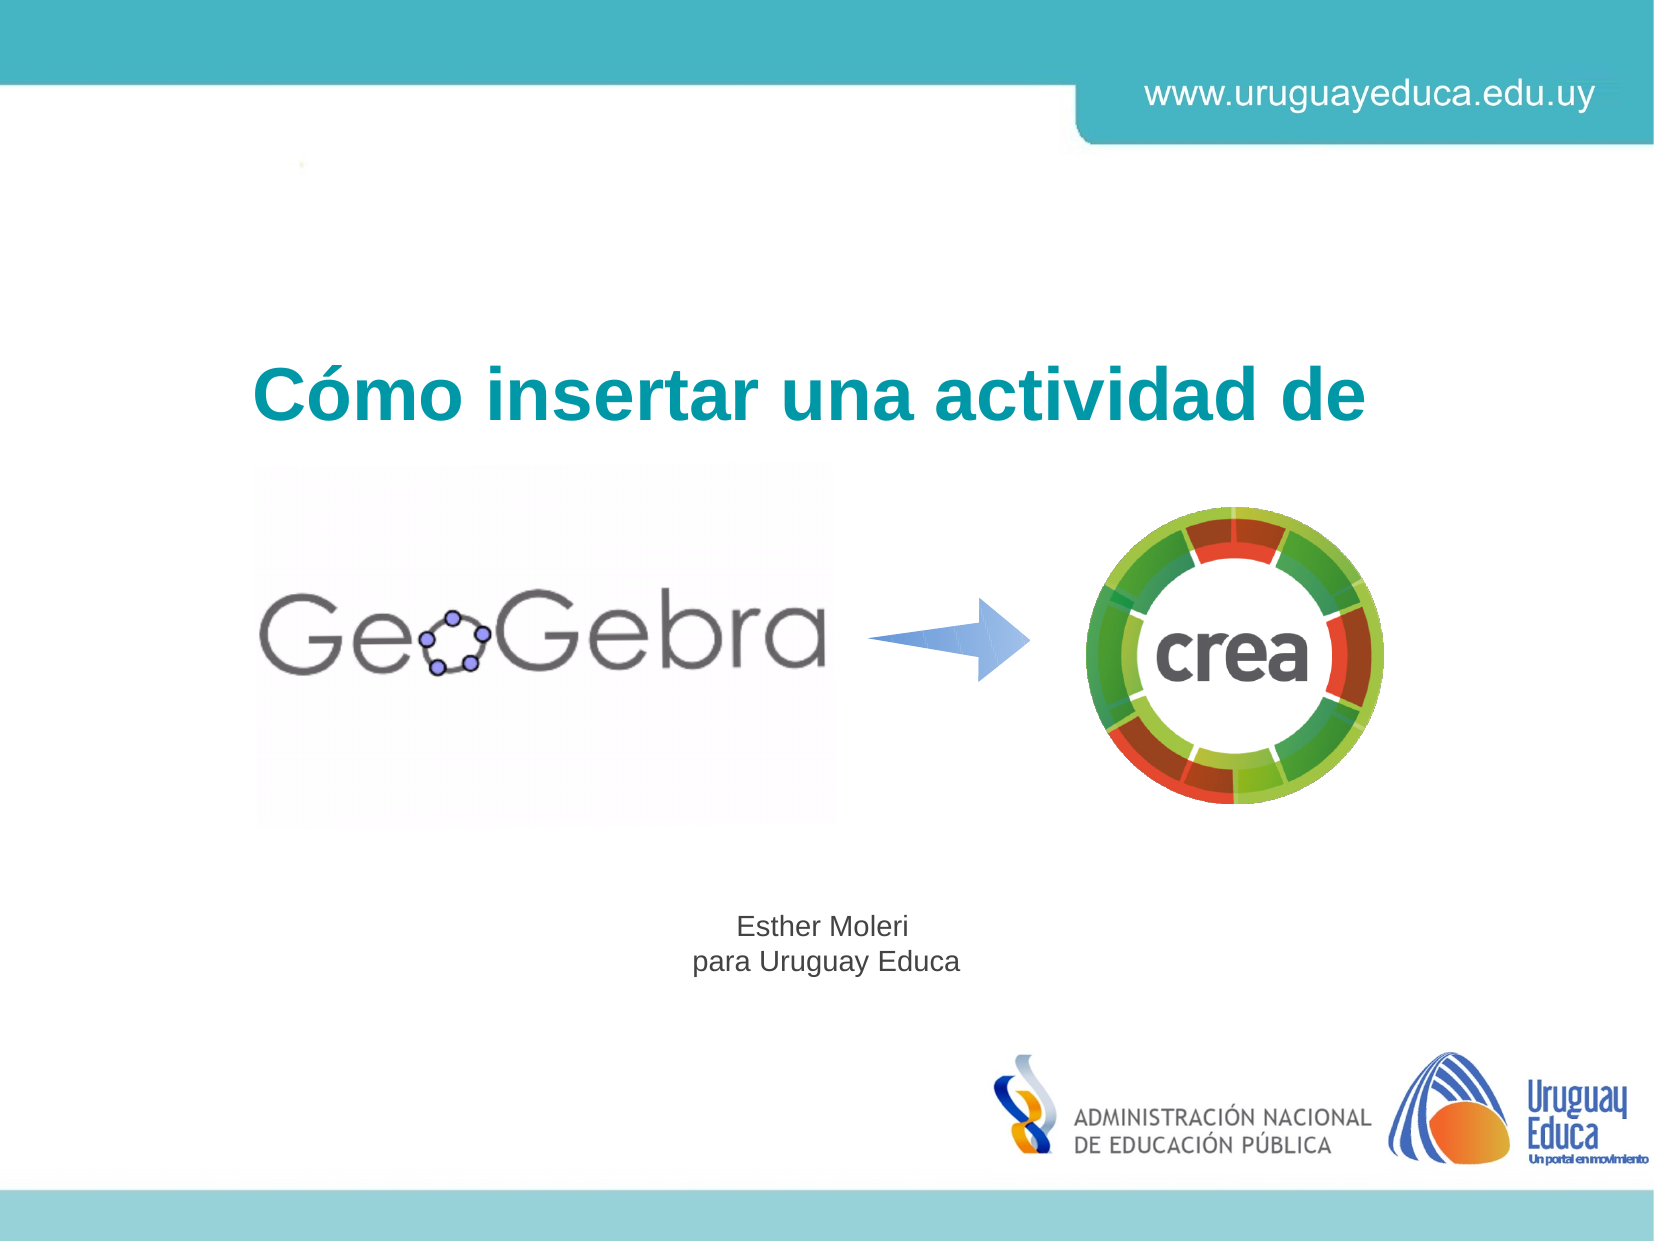

# Cómo insertar una actividad de
Esther Moleri
para Uruguay Educa